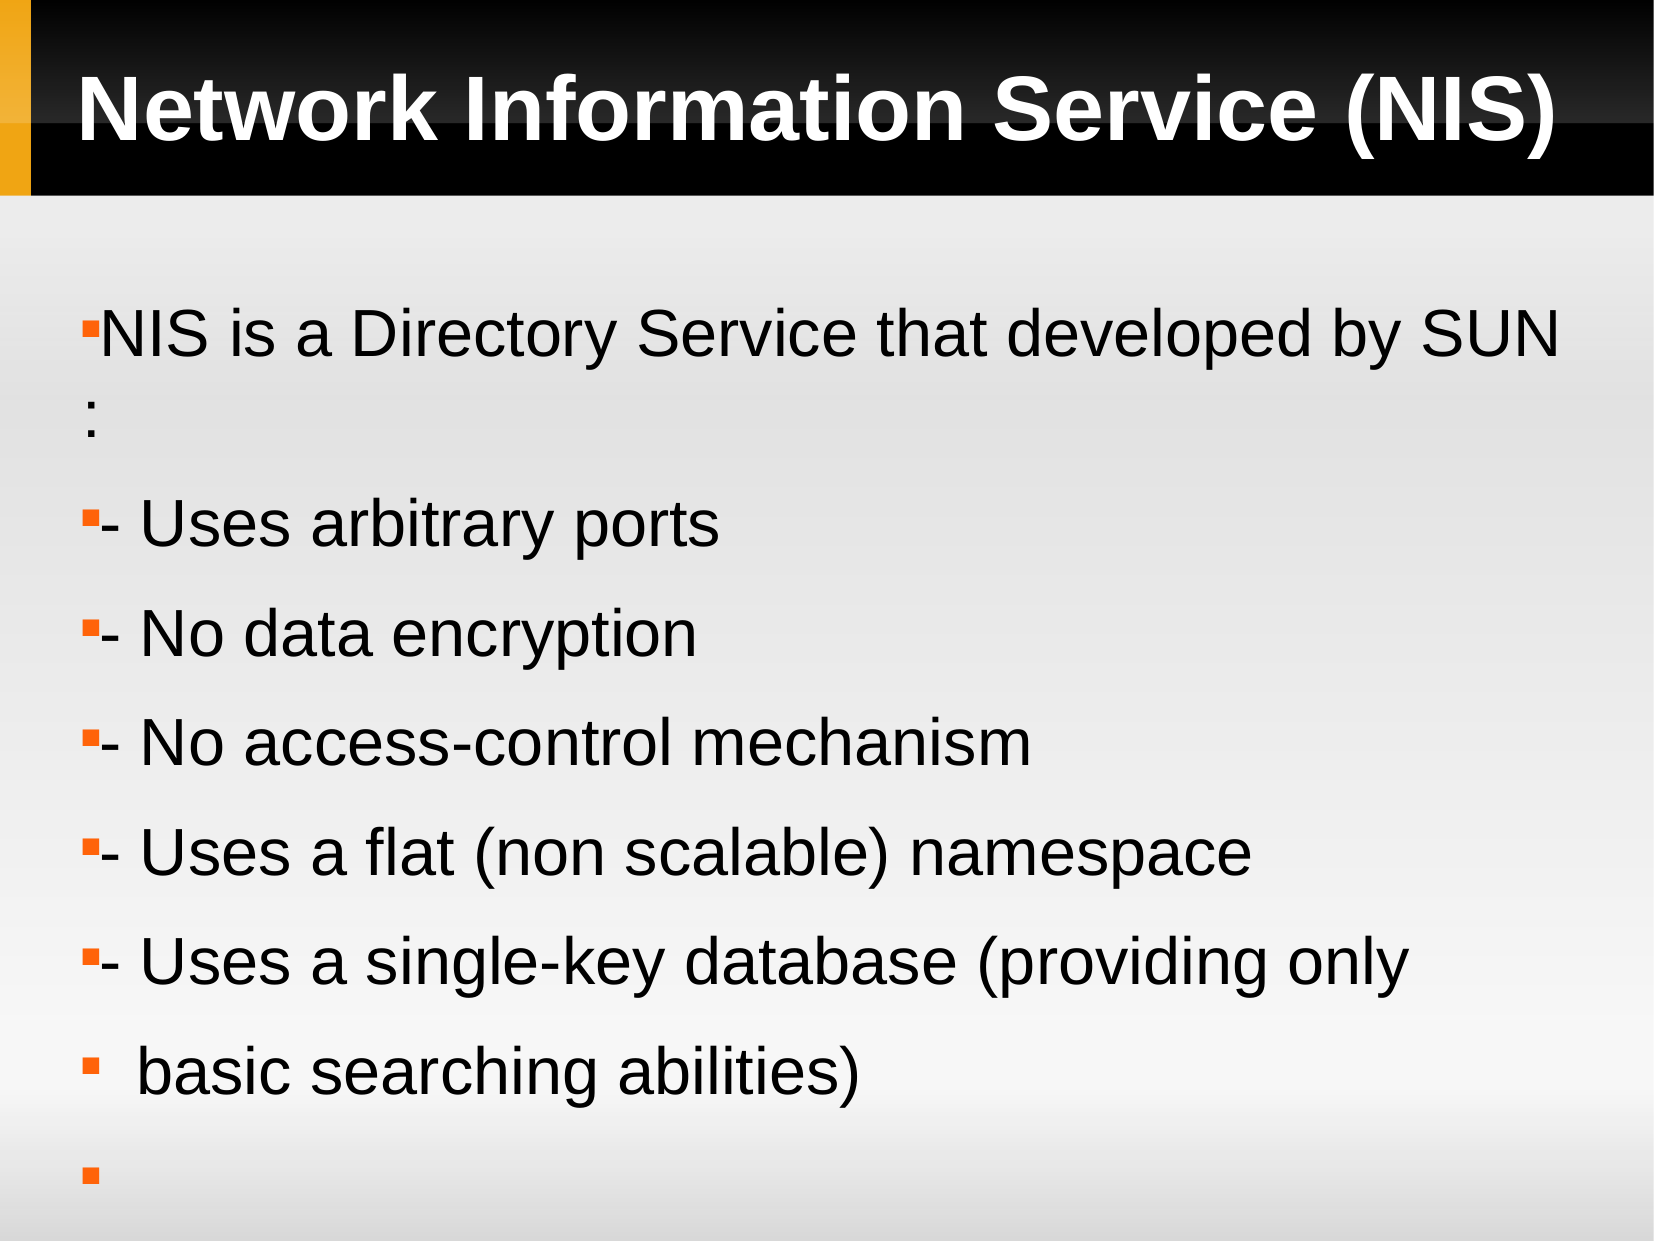

# Network Information Service (NIS)
NIS is a Directory Service that developed by SUN :
- Uses arbitrary ports
- No data encryption
- No access-control mechanism
- Uses a flat (non scalable) namespace
- Uses a single-key database (providing only
 basic searching abilities)